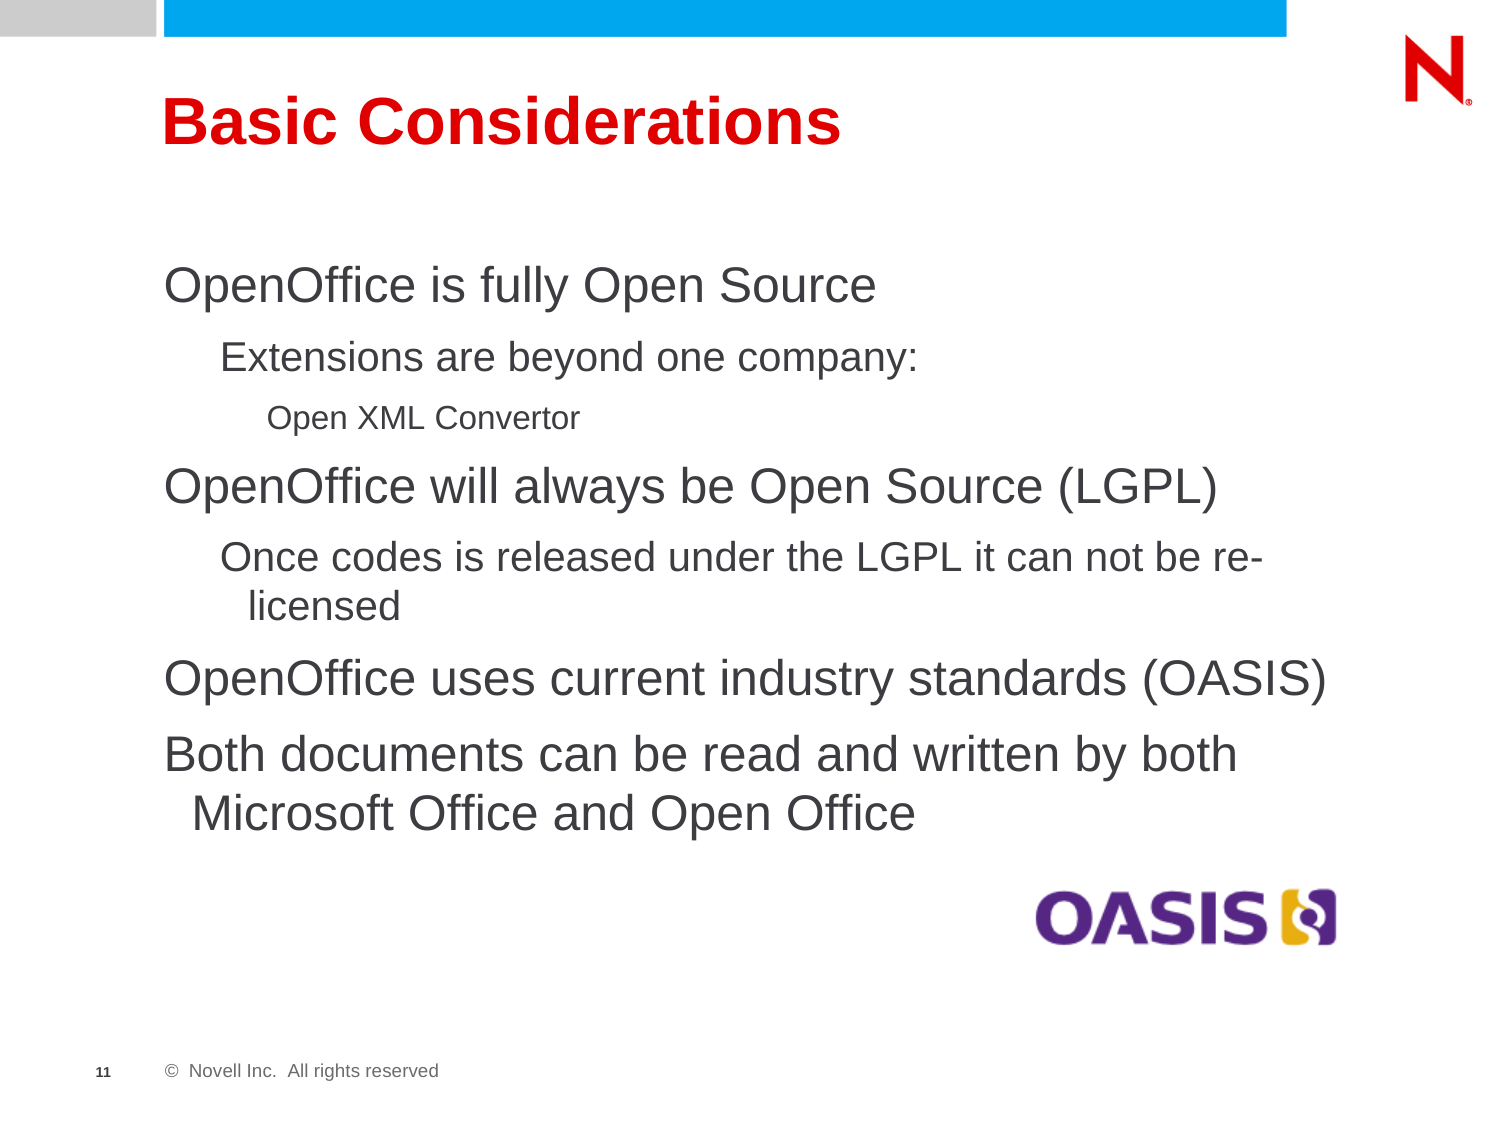

# Basic Considerations
OpenOffice is fully Open Source
Extensions are beyond one company:
Open XML Convertor
OpenOffice will always be Open Source (LGPL)
Once codes is released under the LGPL it can not be re-licensed
OpenOffice uses current industry standards (OASIS)
Both documents can be read and written by both Microsoft Office and Open Office